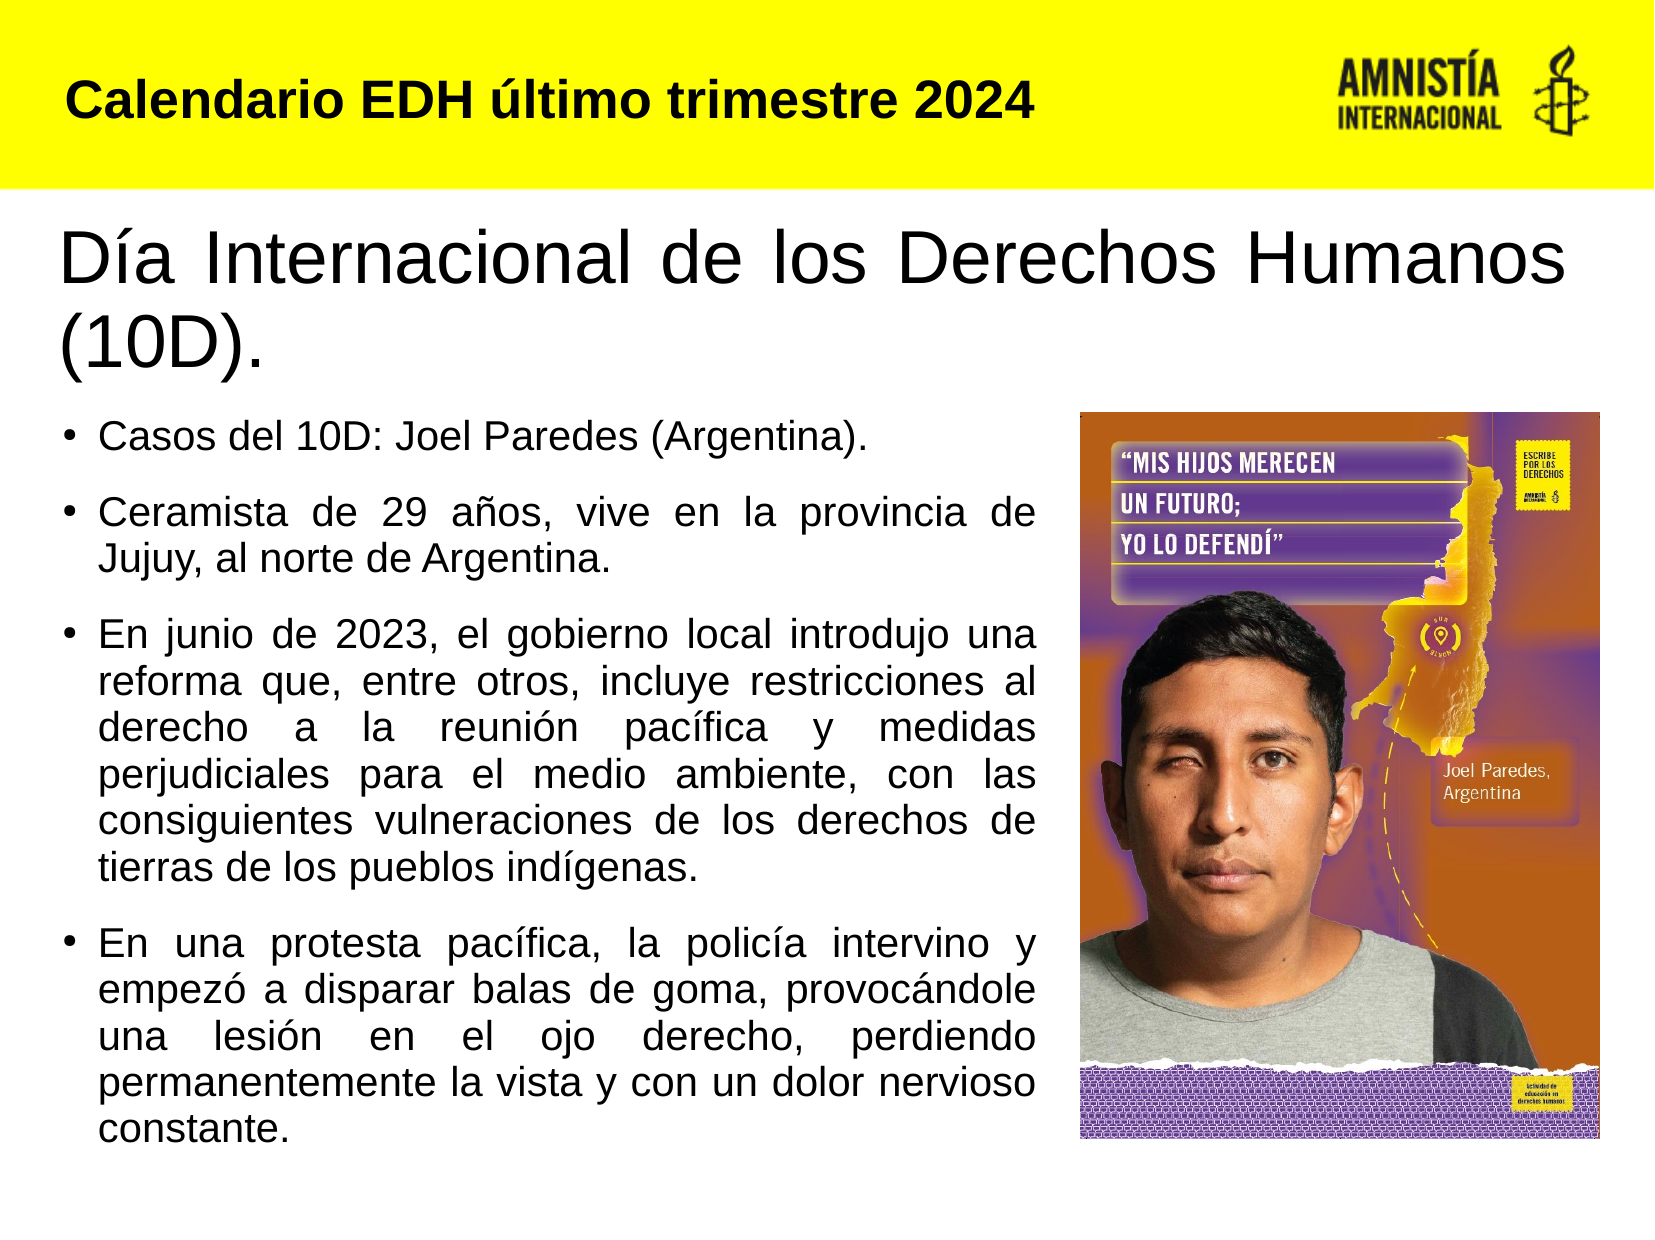

Calendario EDH último trimestre 2024
Día Internacional de los Derechos Humanos (10D).
# Casos del 10D: Joel Paredes (Argentina).
Ceramista de 29 años, vive en la provincia de Jujuy, al norte de Argentina.
En junio de 2023, el gobierno local introdujo una reforma que, entre otros, incluye restricciones al derecho a la reunión pacífica y medidas perjudiciales para el medio ambiente, con las consiguientes vulneraciones de los derechos de tierras de los pueblos indígenas.
En una protesta pacífica, la policía intervino y empezó a disparar balas de goma, provocándole una lesión en el ojo derecho, perdiendo permanentemente la vista y con un dolor nervioso constante.